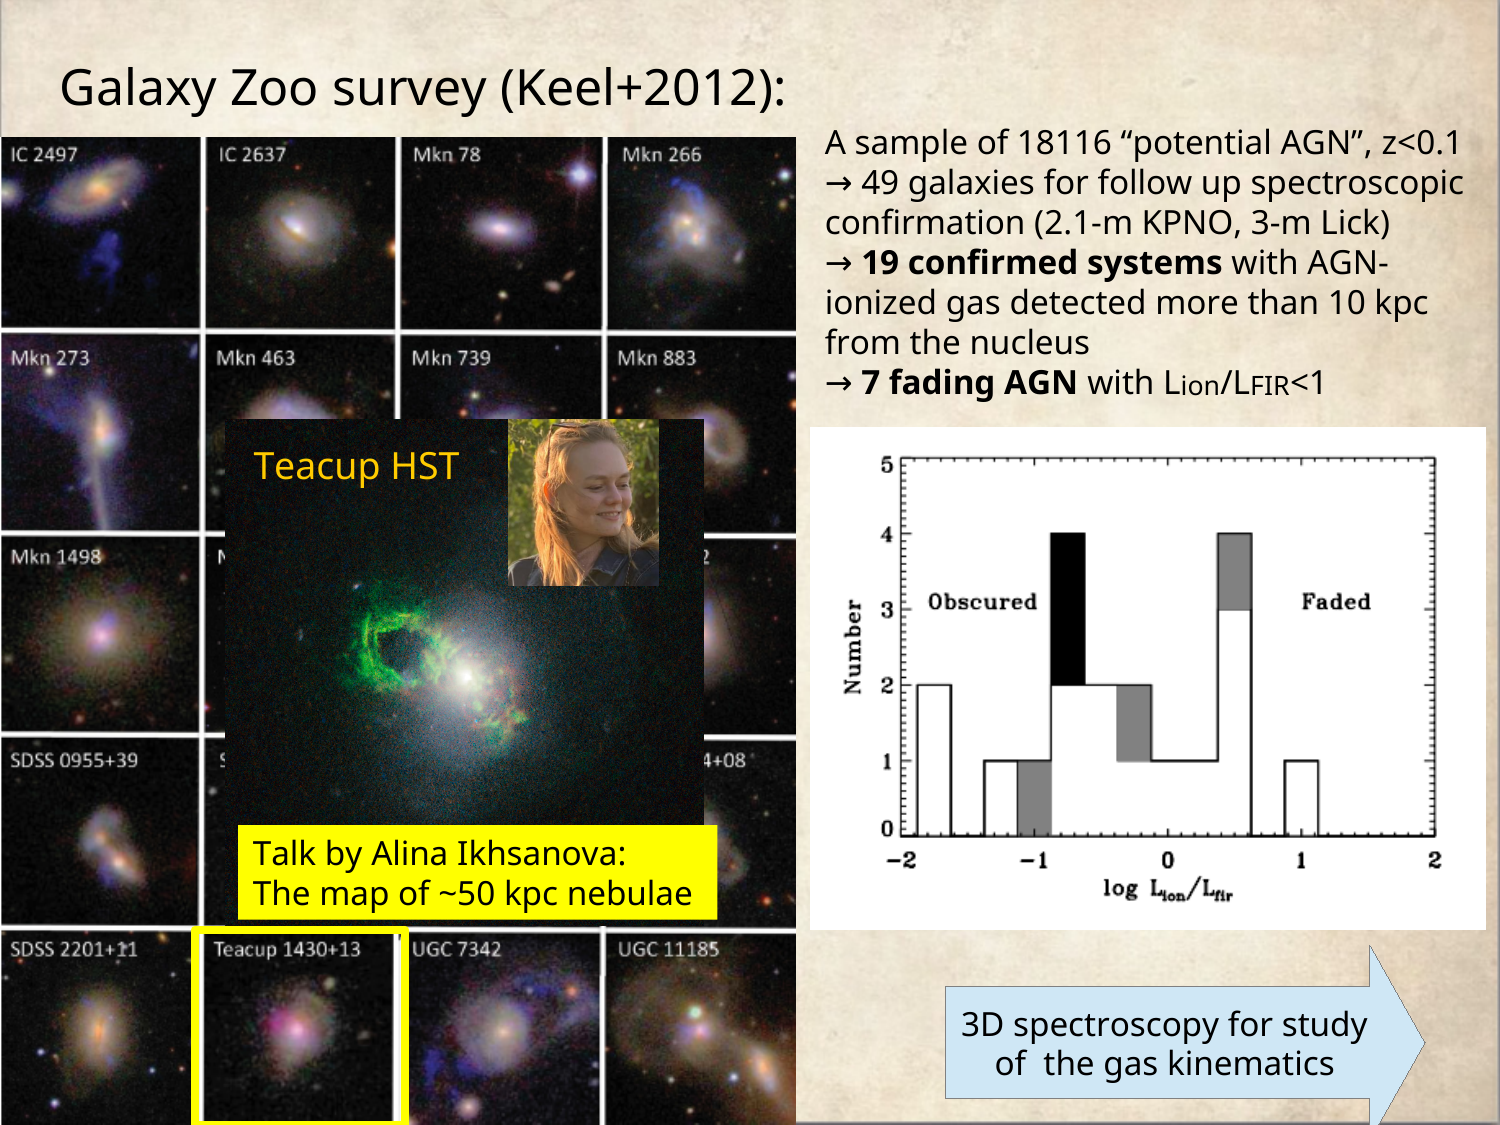

# Galaxy Zoo survey (Keel+2012):
A sample of 18116 “potential AGN”, z<0.1
→ 49 galaxies for follow up spectroscopic confirmation (2.1-m KPNO, 3-m Lick)
→ 19 confirmed systems with AGN-ionized gas detected more than 10 kpc from the nucleus
→ 7 fading AGN with Lion/LFIR<1
Teacup HST
Talk by Alina Ikhsanova:
The map of ~50 kpc nebulae
3D spectroscopy for study
of the gas kinematics